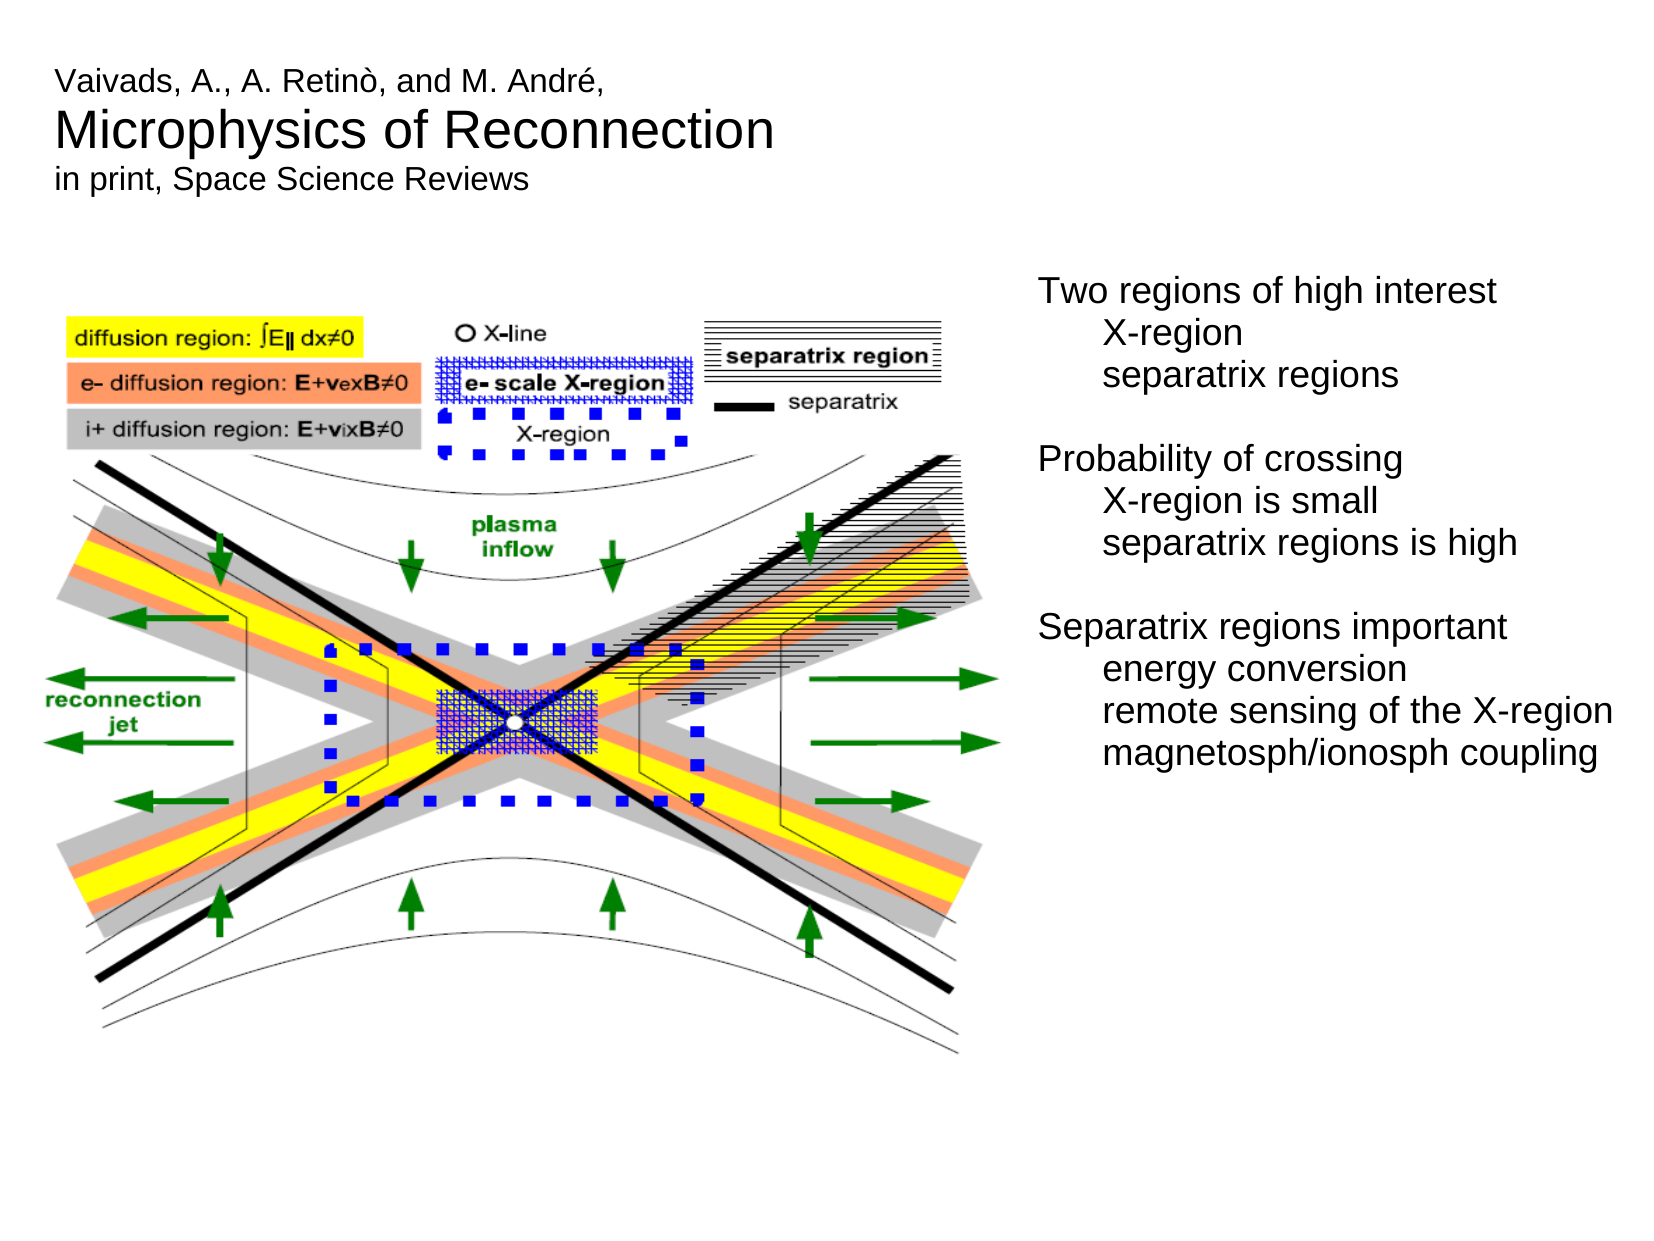

Vaivads, A., A. Retinò, and M. André,
Microphysics of Reconnection
in print, Space Science Reviews
 Two regions of high interest
	X-region
	separatrix regions
 Probability of crossing
	X-region is small
	separatrix regions is high
 Separatrix regions important
	energy conversion
	remote sensing of the X-region
	magnetosph/ionosph coupling